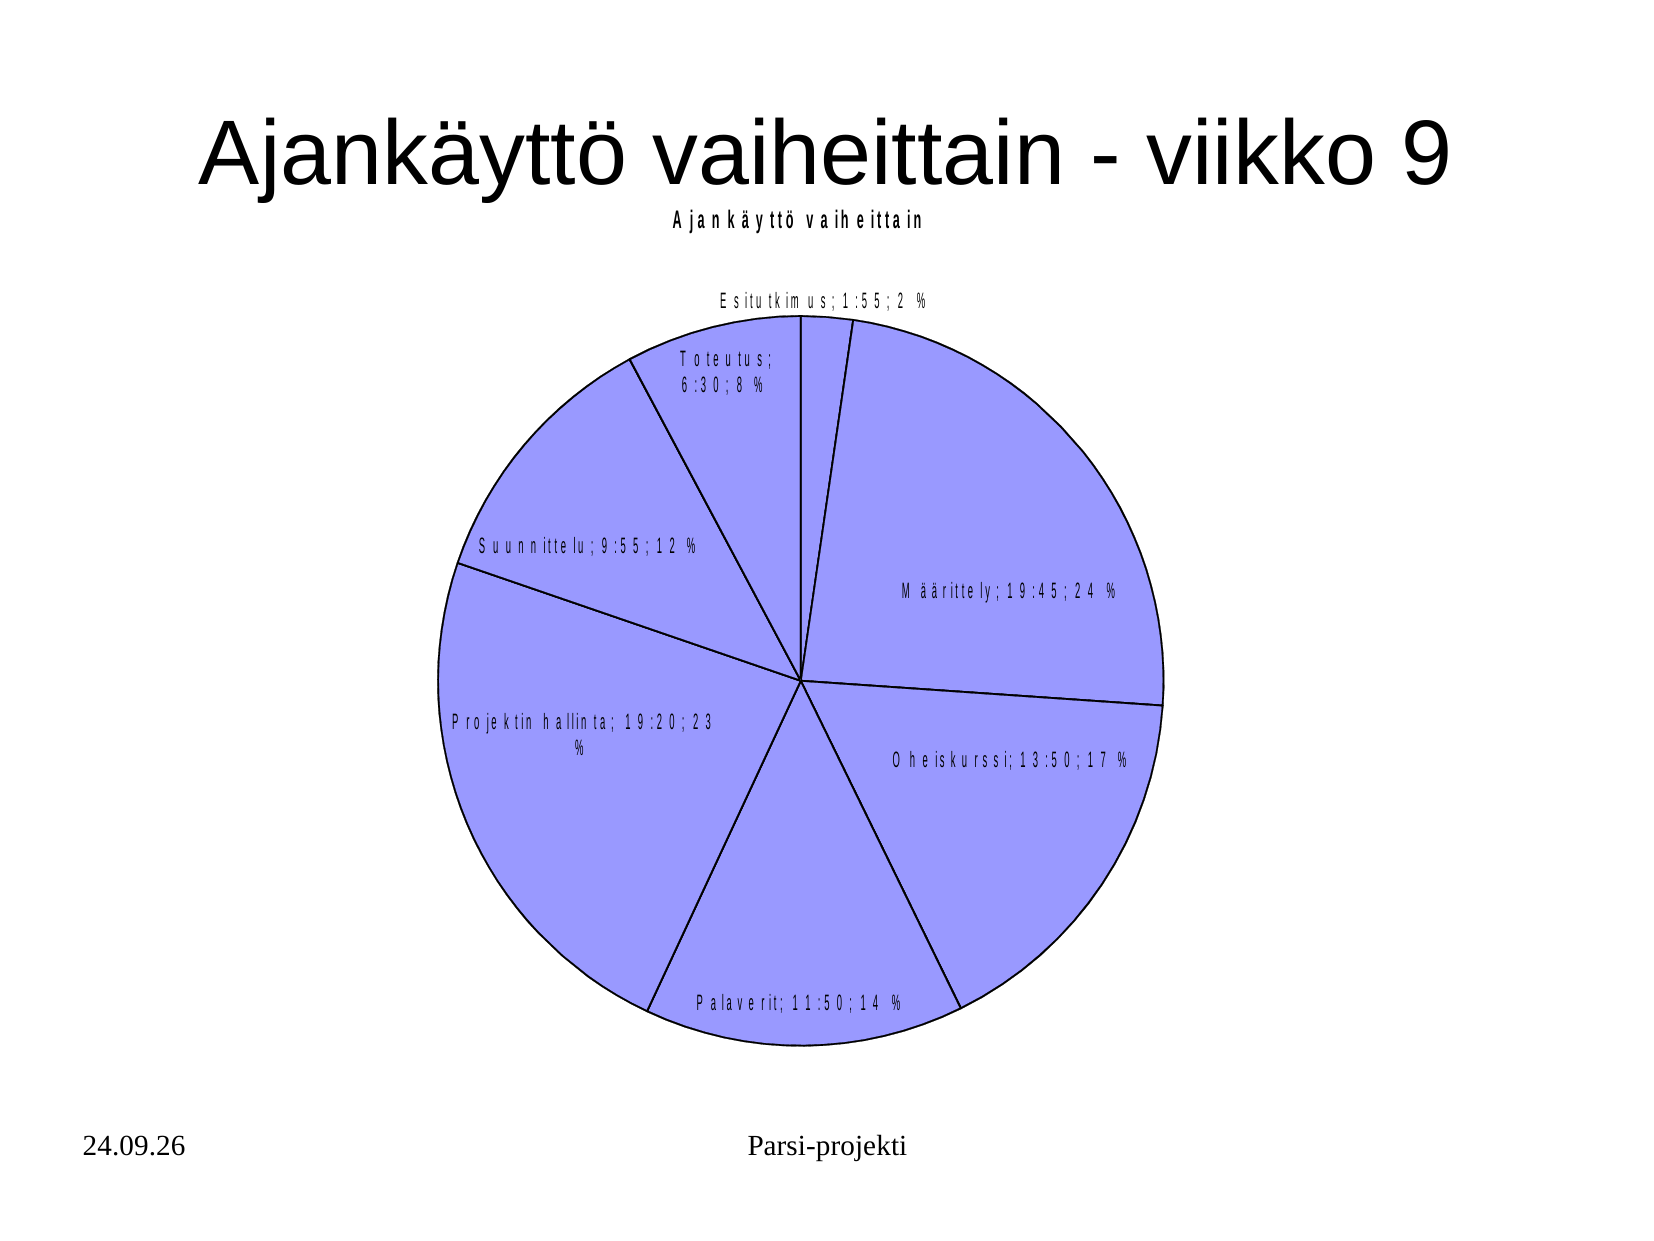

# Ajankäyttö vaiheittain - viikko 9
Parsi-projekti